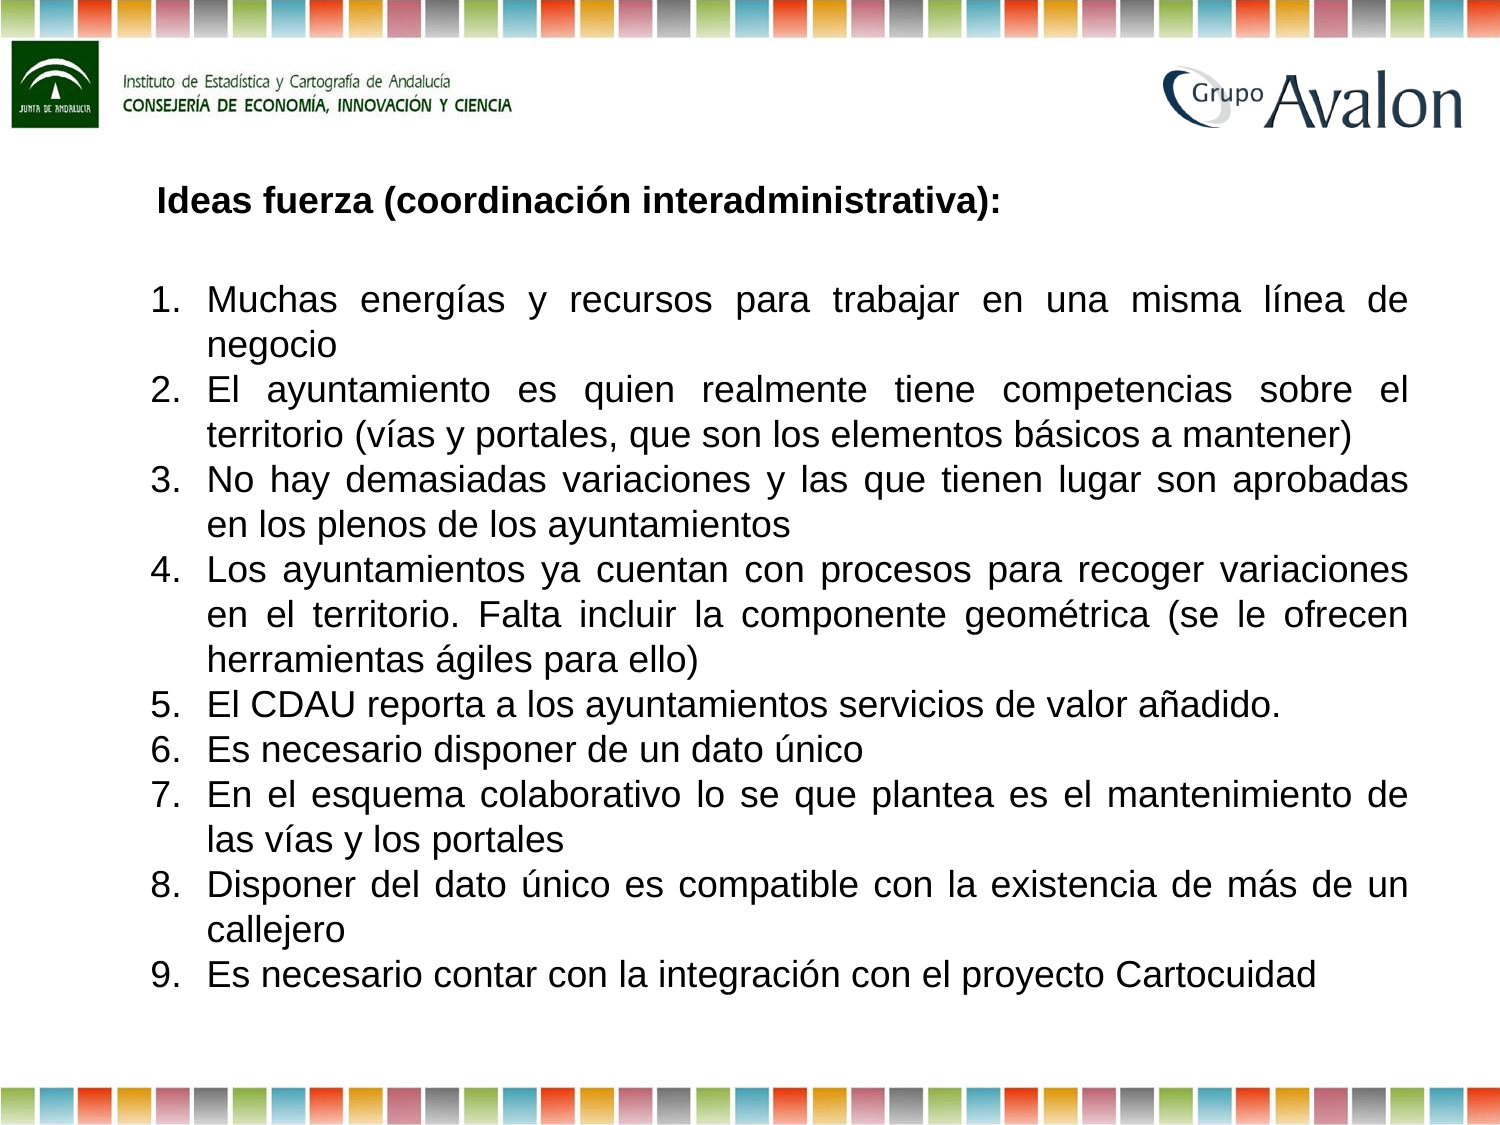

Ideas fuerza (coordinación interadministrativa):
Muchas energías y recursos para trabajar en una misma línea de negocio
El ayuntamiento es quien realmente tiene competencias sobre el territorio (vías y portales, que son los elementos básicos a mantener)
No hay demasiadas variaciones y las que tienen lugar son aprobadas en los plenos de los ayuntamientos
Los ayuntamientos ya cuentan con procesos para recoger variaciones en el territorio. Falta incluir la componente geométrica (se le ofrecen herramientas ágiles para ello)
El CDAU reporta a los ayuntamientos servicios de valor añadido.
Es necesario disponer de un dato único
En el esquema colaborativo lo se que plantea es el mantenimiento de las vías y los portales
Disponer del dato único es compatible con la existencia de más de un callejero
Es necesario contar con la integración con el proyecto Cartocuidad